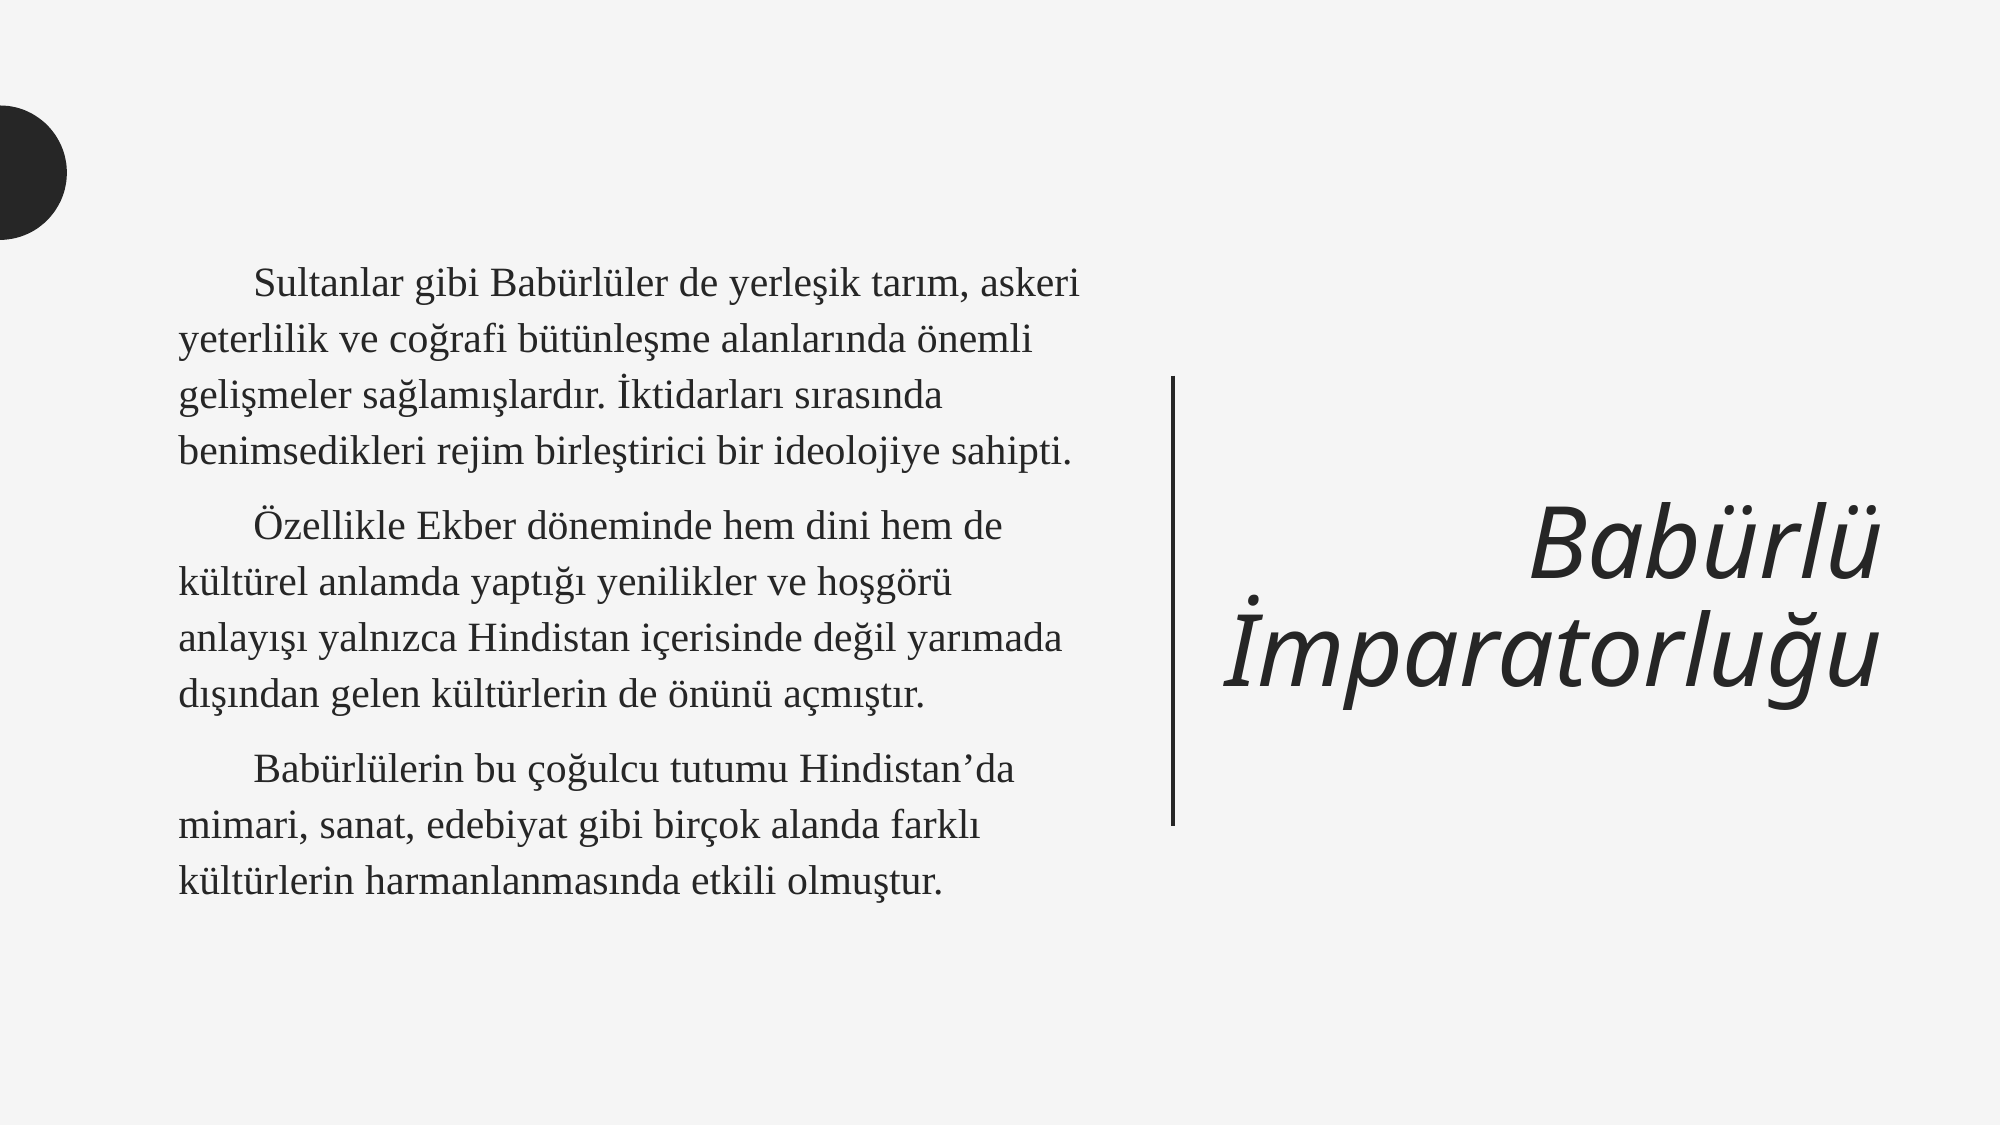

Sultanlar gibi Babürlüler de yerleşik tarım, askeri yeterlilik ve coğrafi bütünleşme alanlarında önemli gelişmeler sağlamışlardır. İktidarları sırasında benimsedikleri rejim birleştirici bir ideolojiye sahipti.
	Özellikle Ekber döneminde hem dini hem de kültürel anlamda yaptığı yenilikler ve hoşgörü anlayışı yalnızca Hindistan içerisinde değil yarımada dışından gelen kültürlerin de önünü açmıştır.
	Babürlülerin bu çoğulcu tutumu Hindistan’da mimari, sanat, edebiyat gibi birçok alanda farklı kültürlerin harmanlanmasında etkili olmuştur.
# Babürlü İmparatorluğu